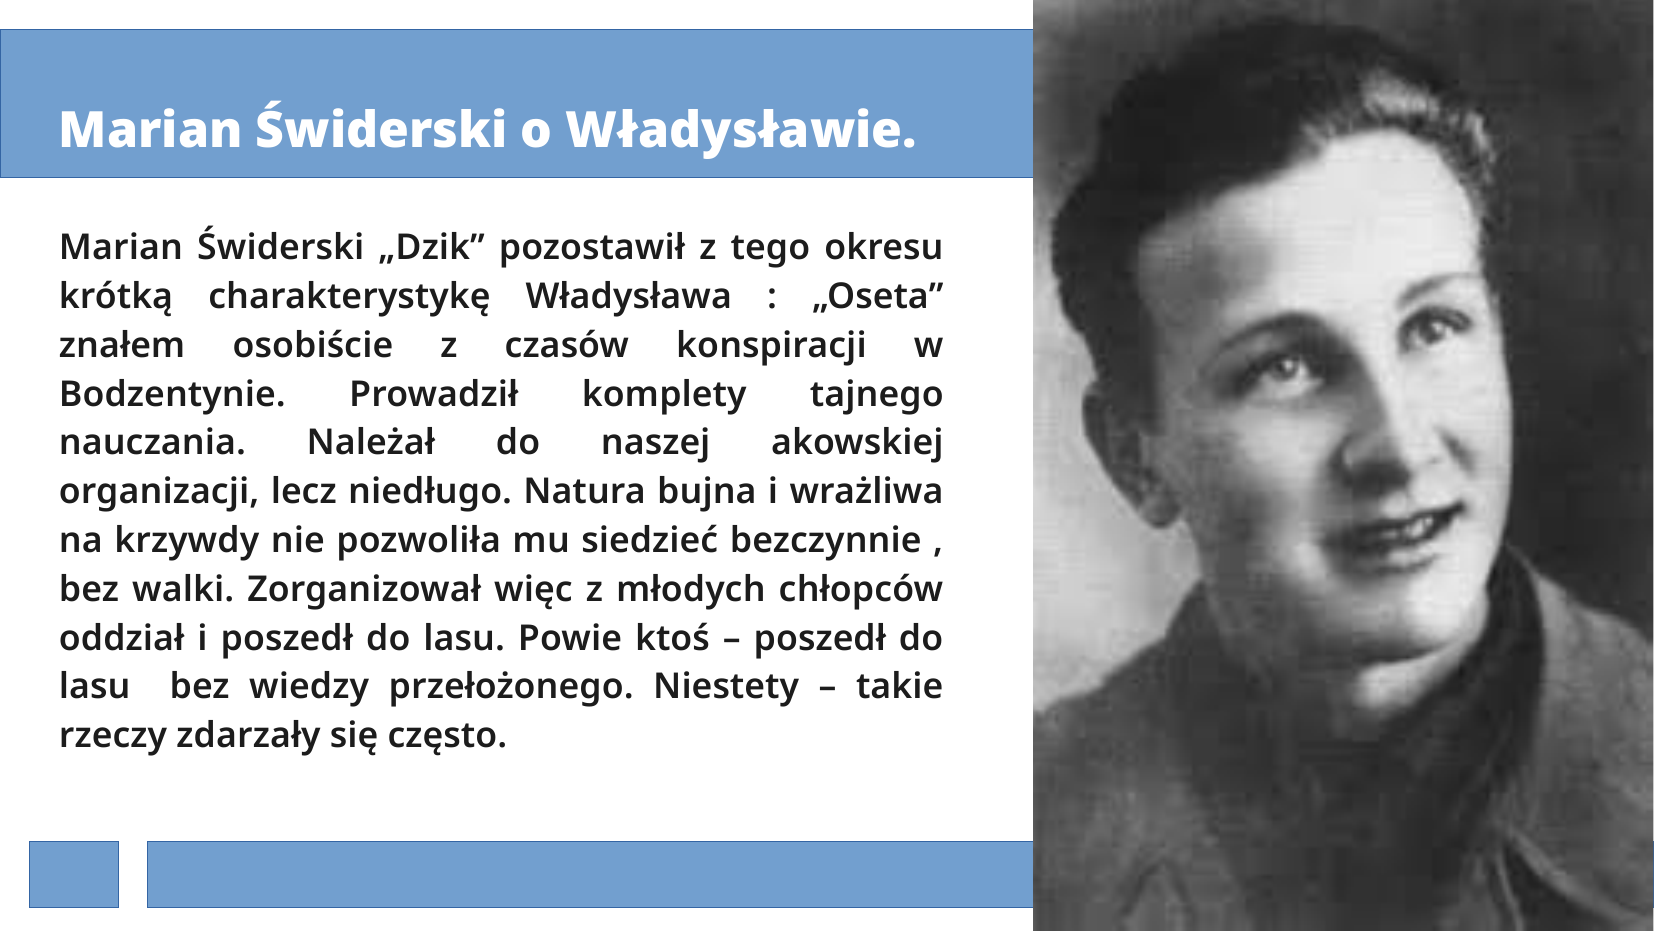

# Marian Świderski o Władysławie.
Marian Świderski „Dzik” pozostawił z tego okresu krótką charakterystykę Władysława : „Oseta” znałem osobiście z czasów konspiracji w Bodzentynie. Prowadził komplety tajnego nauczania. Należał do naszej akowskiej organizacji, lecz niedługo. Natura bujna i wrażliwa na krzywdy nie pozwoliła mu siedzieć bezczynnie , bez walki. Zorganizował więc z młodych chłopców oddział i poszedł do lasu. Powie ktoś – poszedł do lasu bez wiedzy przełożonego. Niestety – takie rzeczy zdarzały się często.